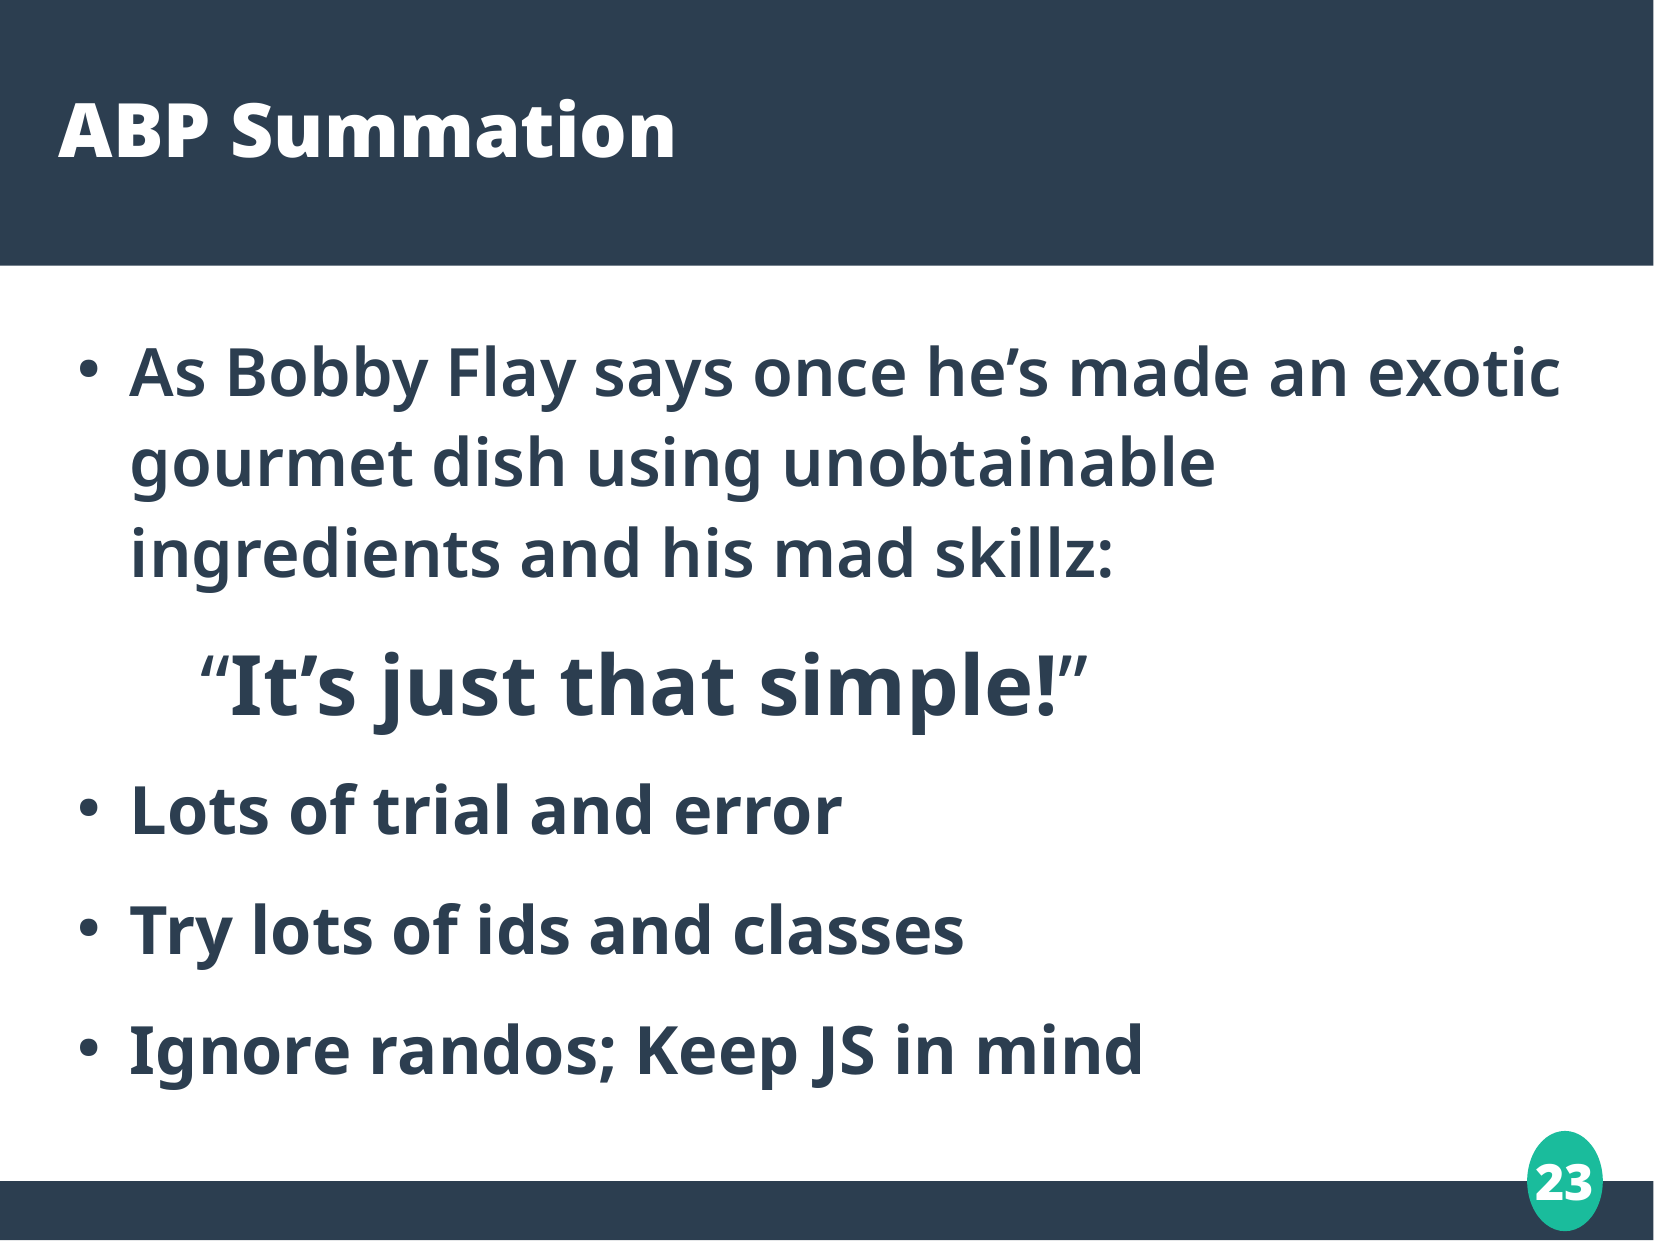

# ABP Summation
As Bobby Flay says once he’s made an exotic gourmet dish using unobtainable ingredients and his mad skillz:
“It’s just that simple!”
Lots of trial and error
Try lots of ids and classes
Ignore randos; Keep JS in mind